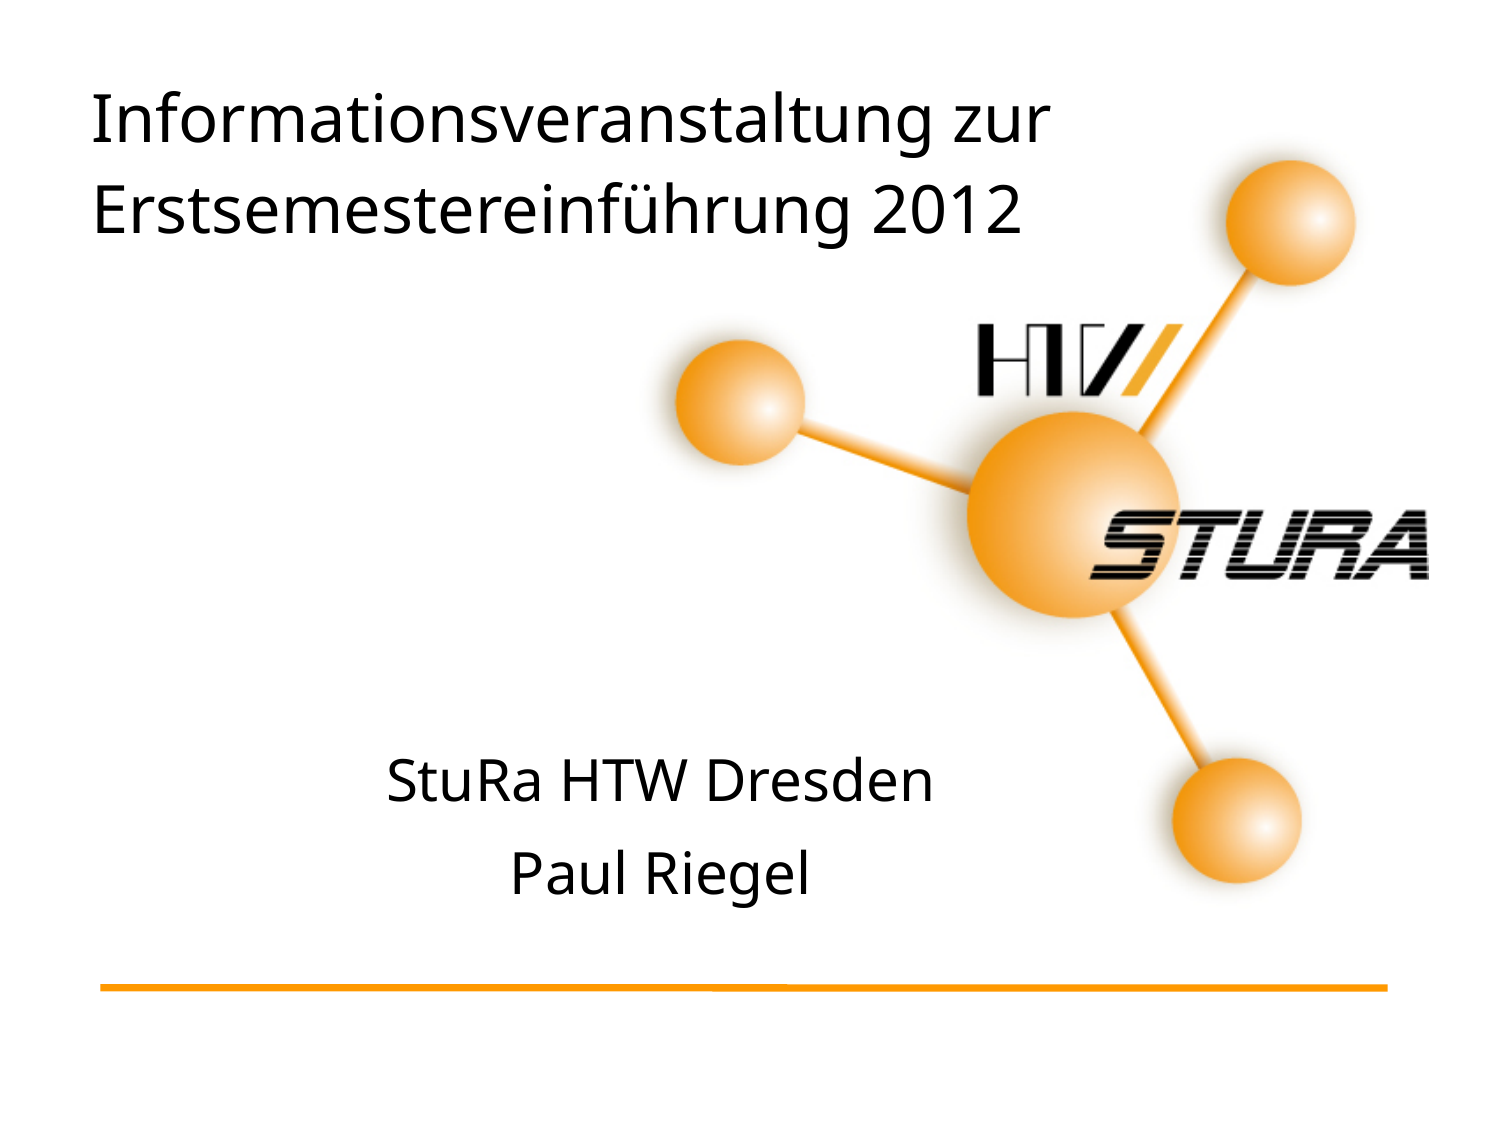

# Informationsveranstaltung zur Erstsemestereinführung 2012
StuRa HTW Dresden
Paul Riegel